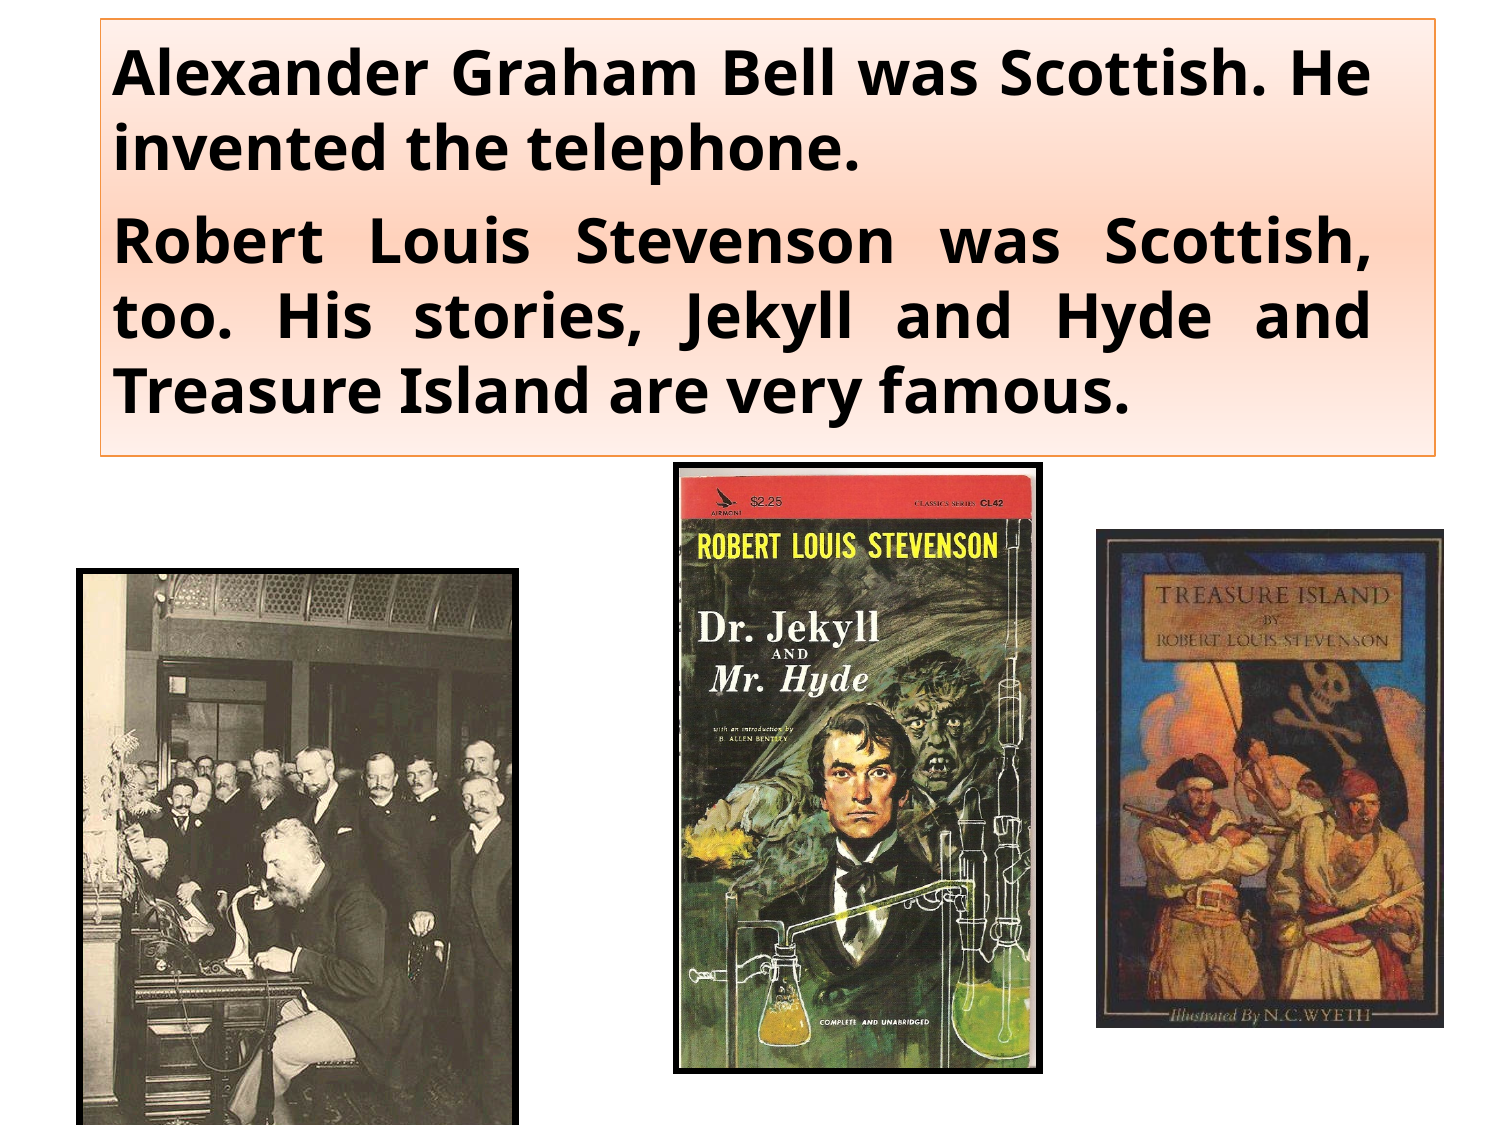

Alexander Graham Bell was Scottish. He invented the telephone.
Robert Louis Stevenson was Scottish, too. His stories, Jekyll and Hyde and Treasure Island are very famous.